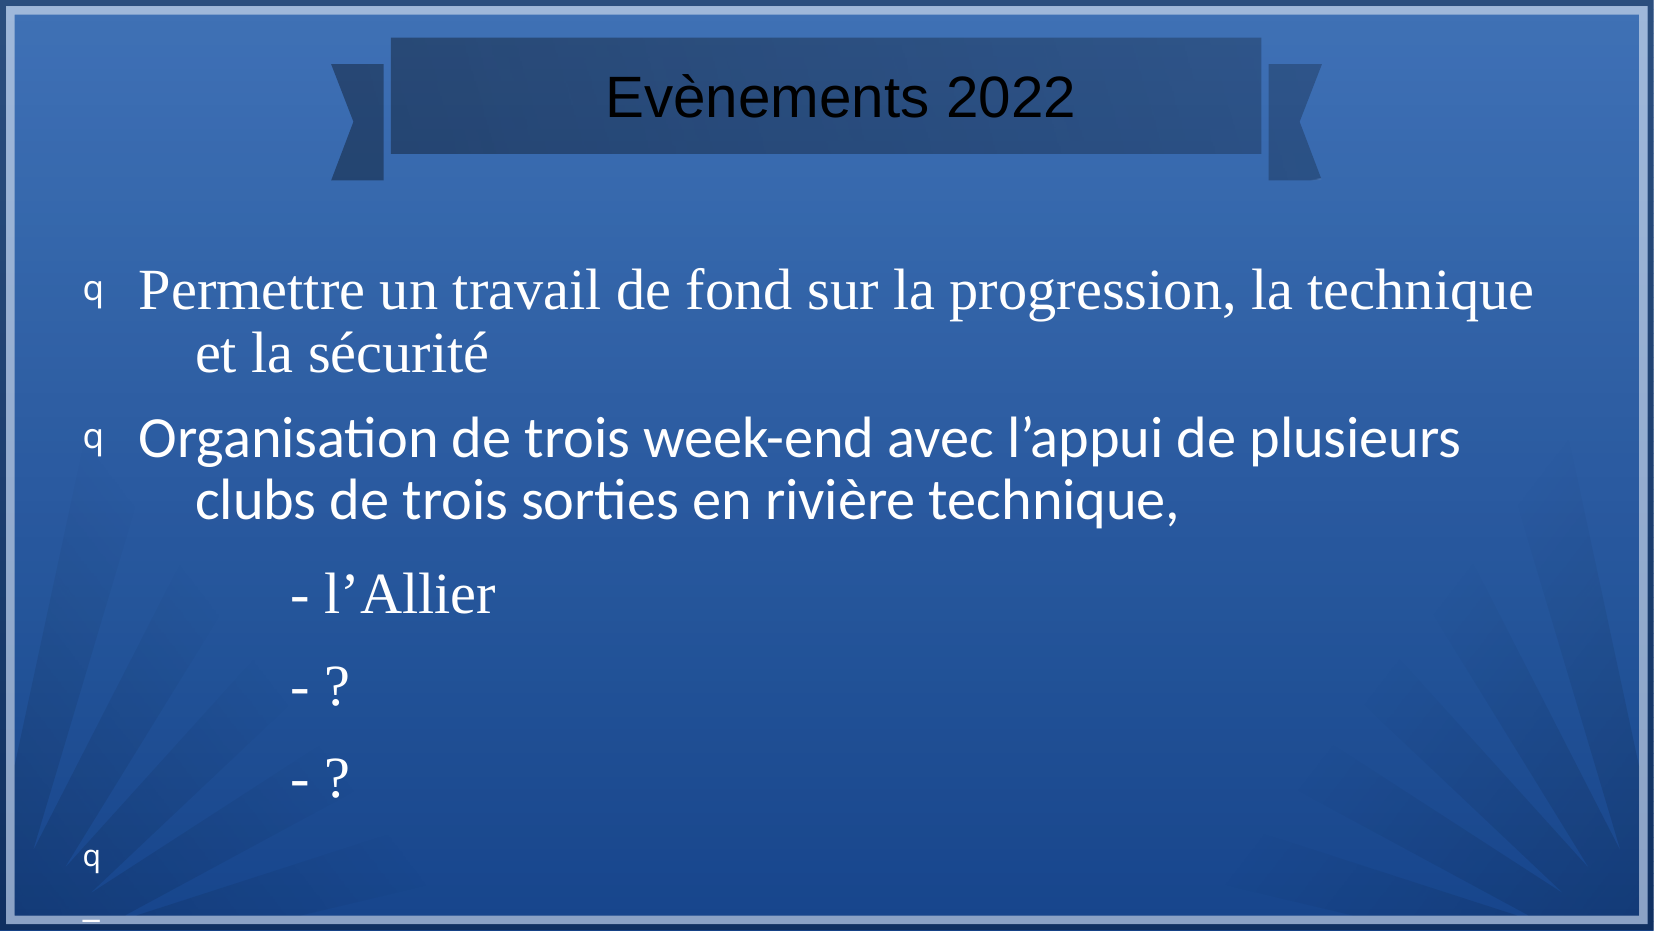

# Evènements 2022
Permettre un travail de fond sur la progression, la technique et la sécurité
Organisation de trois week-end avec l’appui de plusieurs clubs de trois sorties en rivière technique,
 - l’Allier
 - ?
 - ?